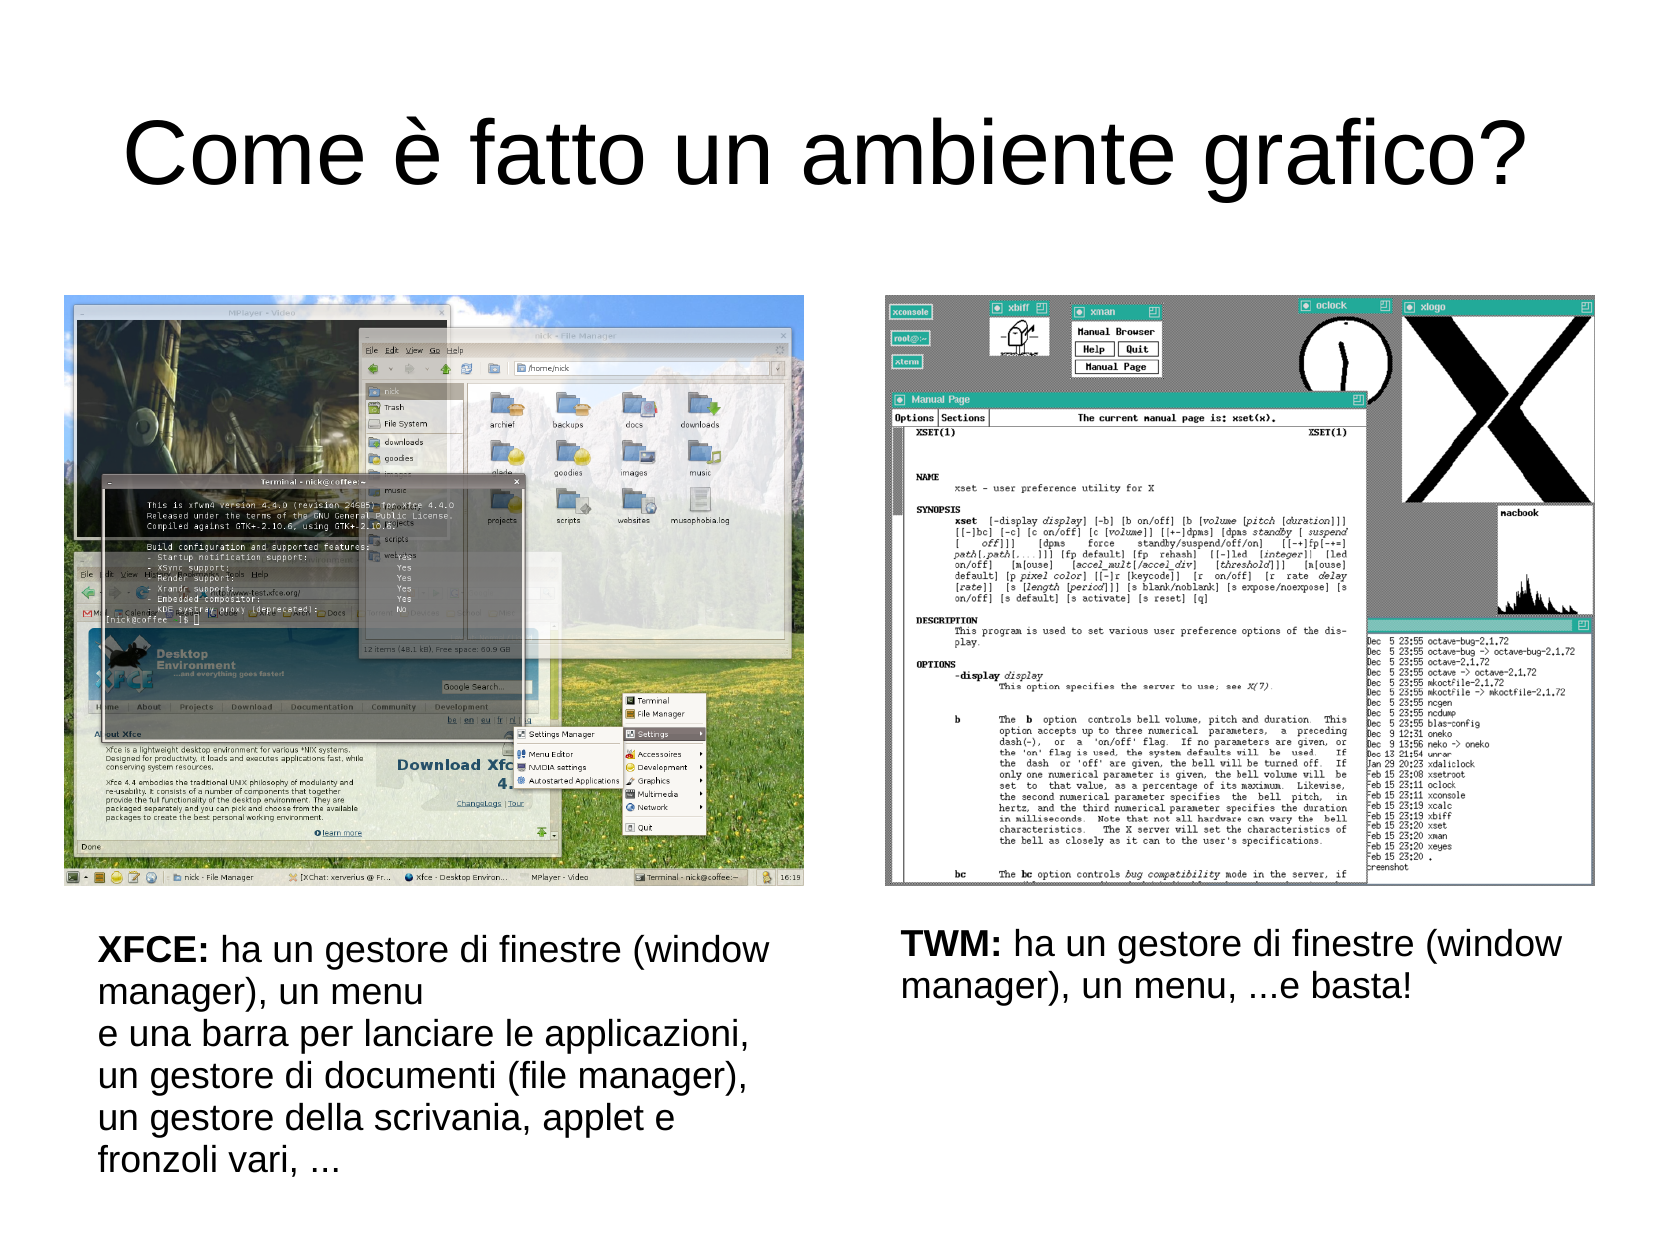

# Come è fatto un ambiente grafico?
TWM: ha un gestore di finestre (window manager), un menu, ...e basta!
XFCE: ha un gestore di finestre (window manager), un menu
e una barra per lanciare le applicazioni, un gestore di documenti (file manager),
un gestore della scrivania, applet e fronzoli vari, ...